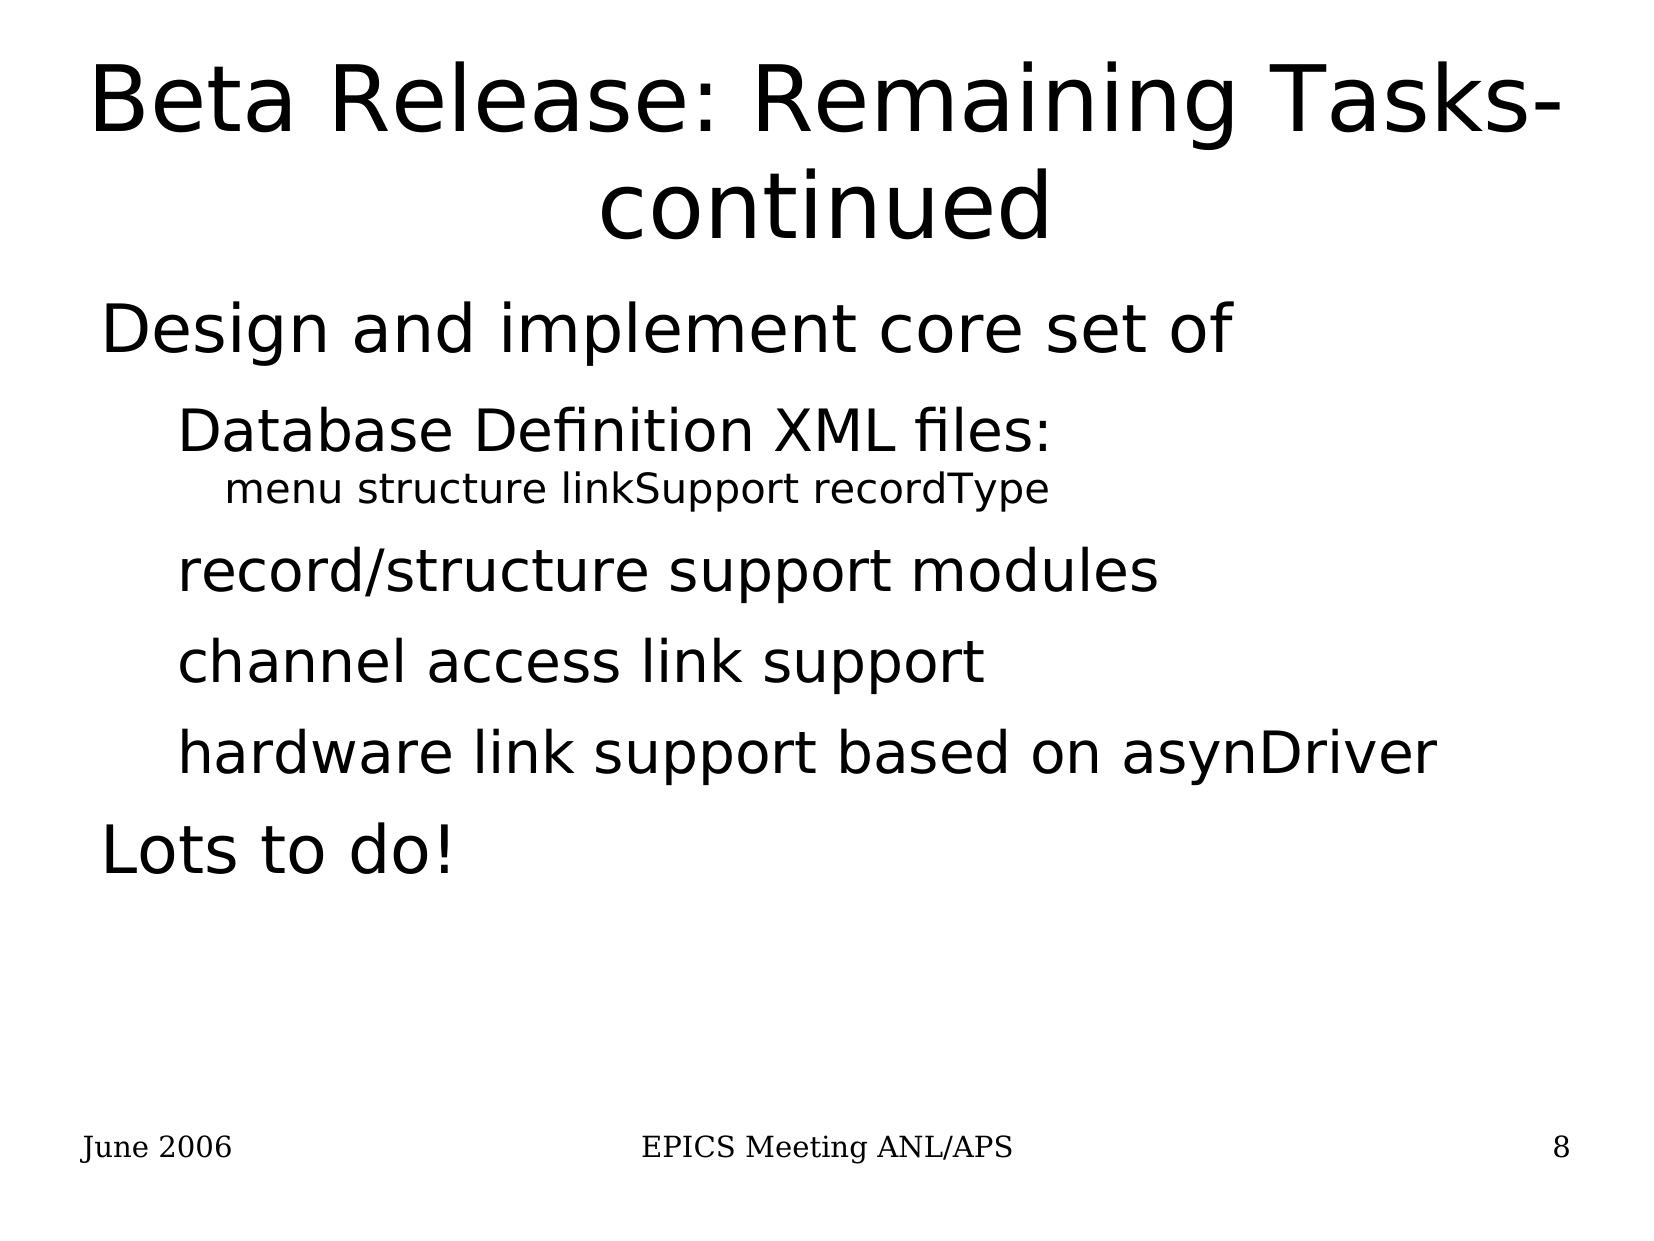

# Beta Release: Remaining Tasks- continued
Design and implement core set of
Database Definition XML files:
menu structure linkSupport recordType
record/structure support modules
channel access link support
hardware link support based on asynDriver
Lots to do!
June 2006
EPICS Meeting ANL/APS
8